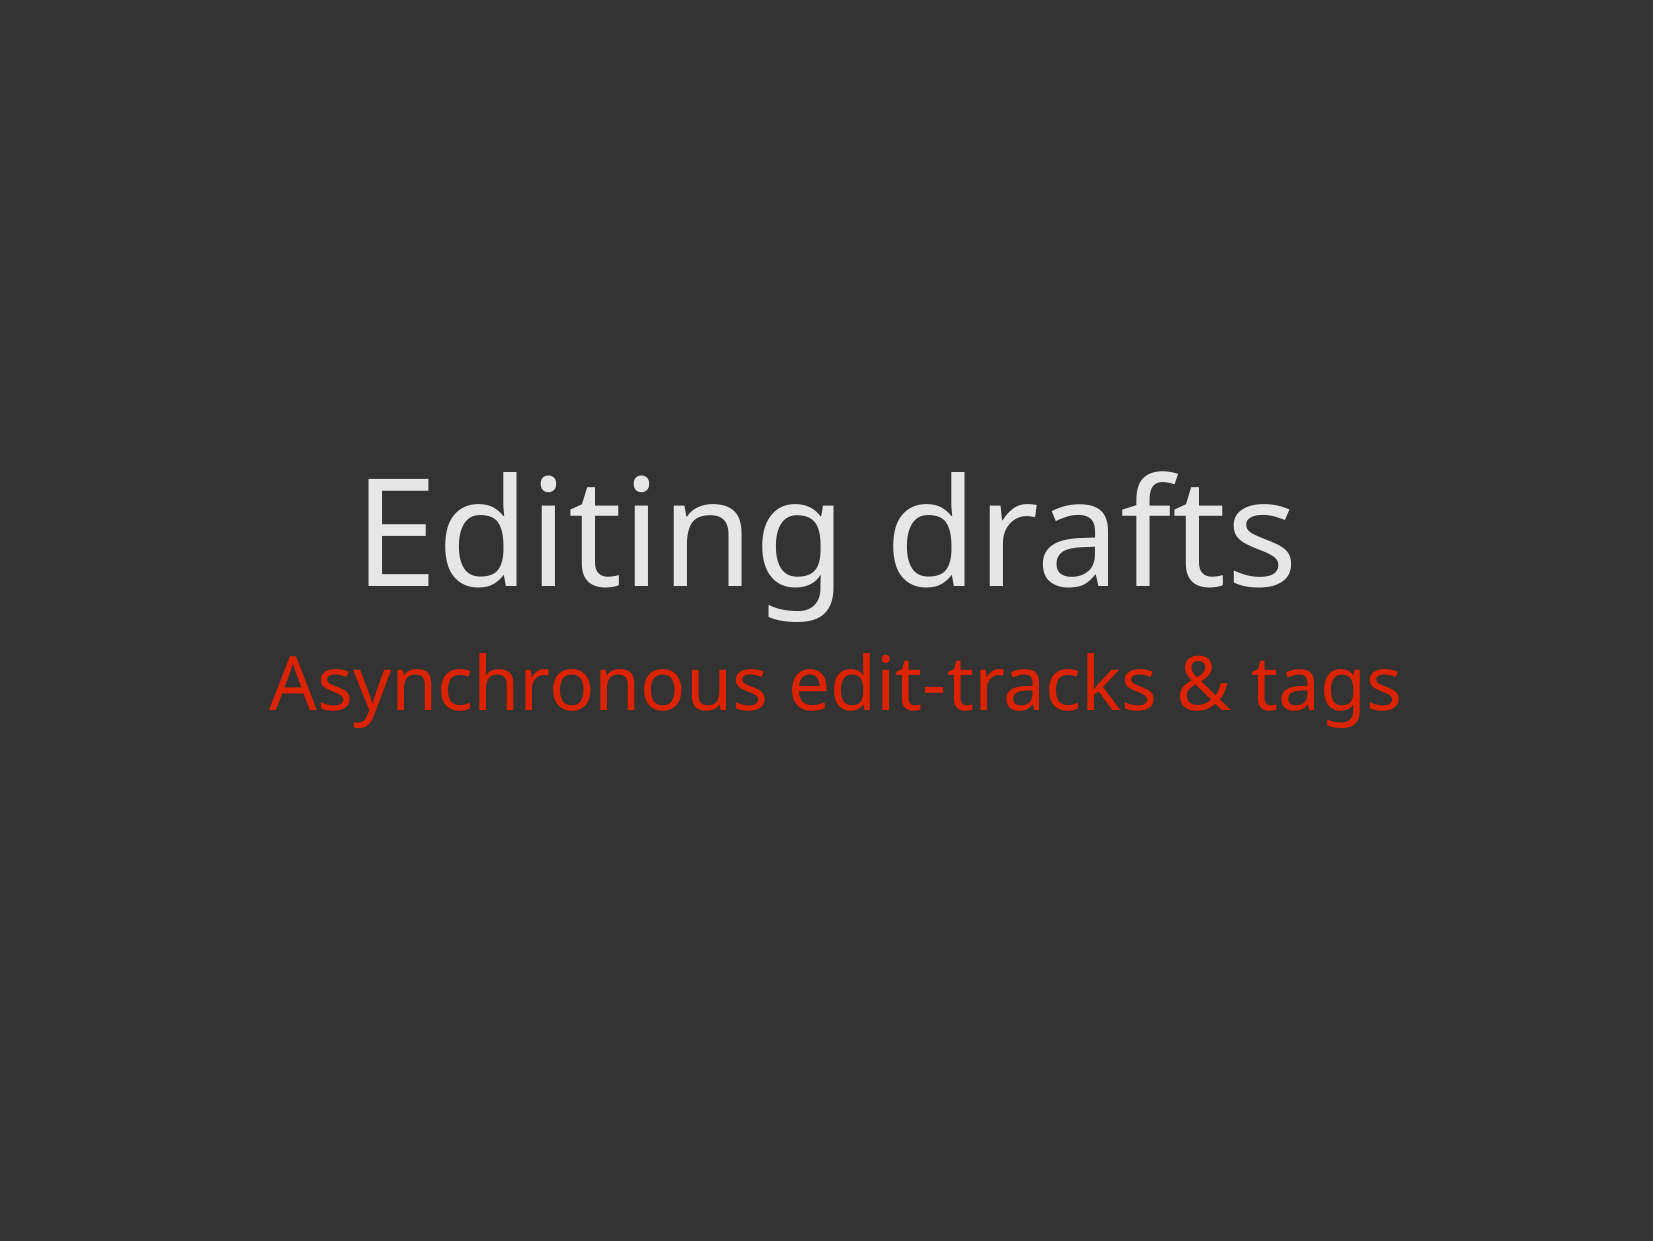

# Editing drafts
 Asynchronous edit-tracks & tags